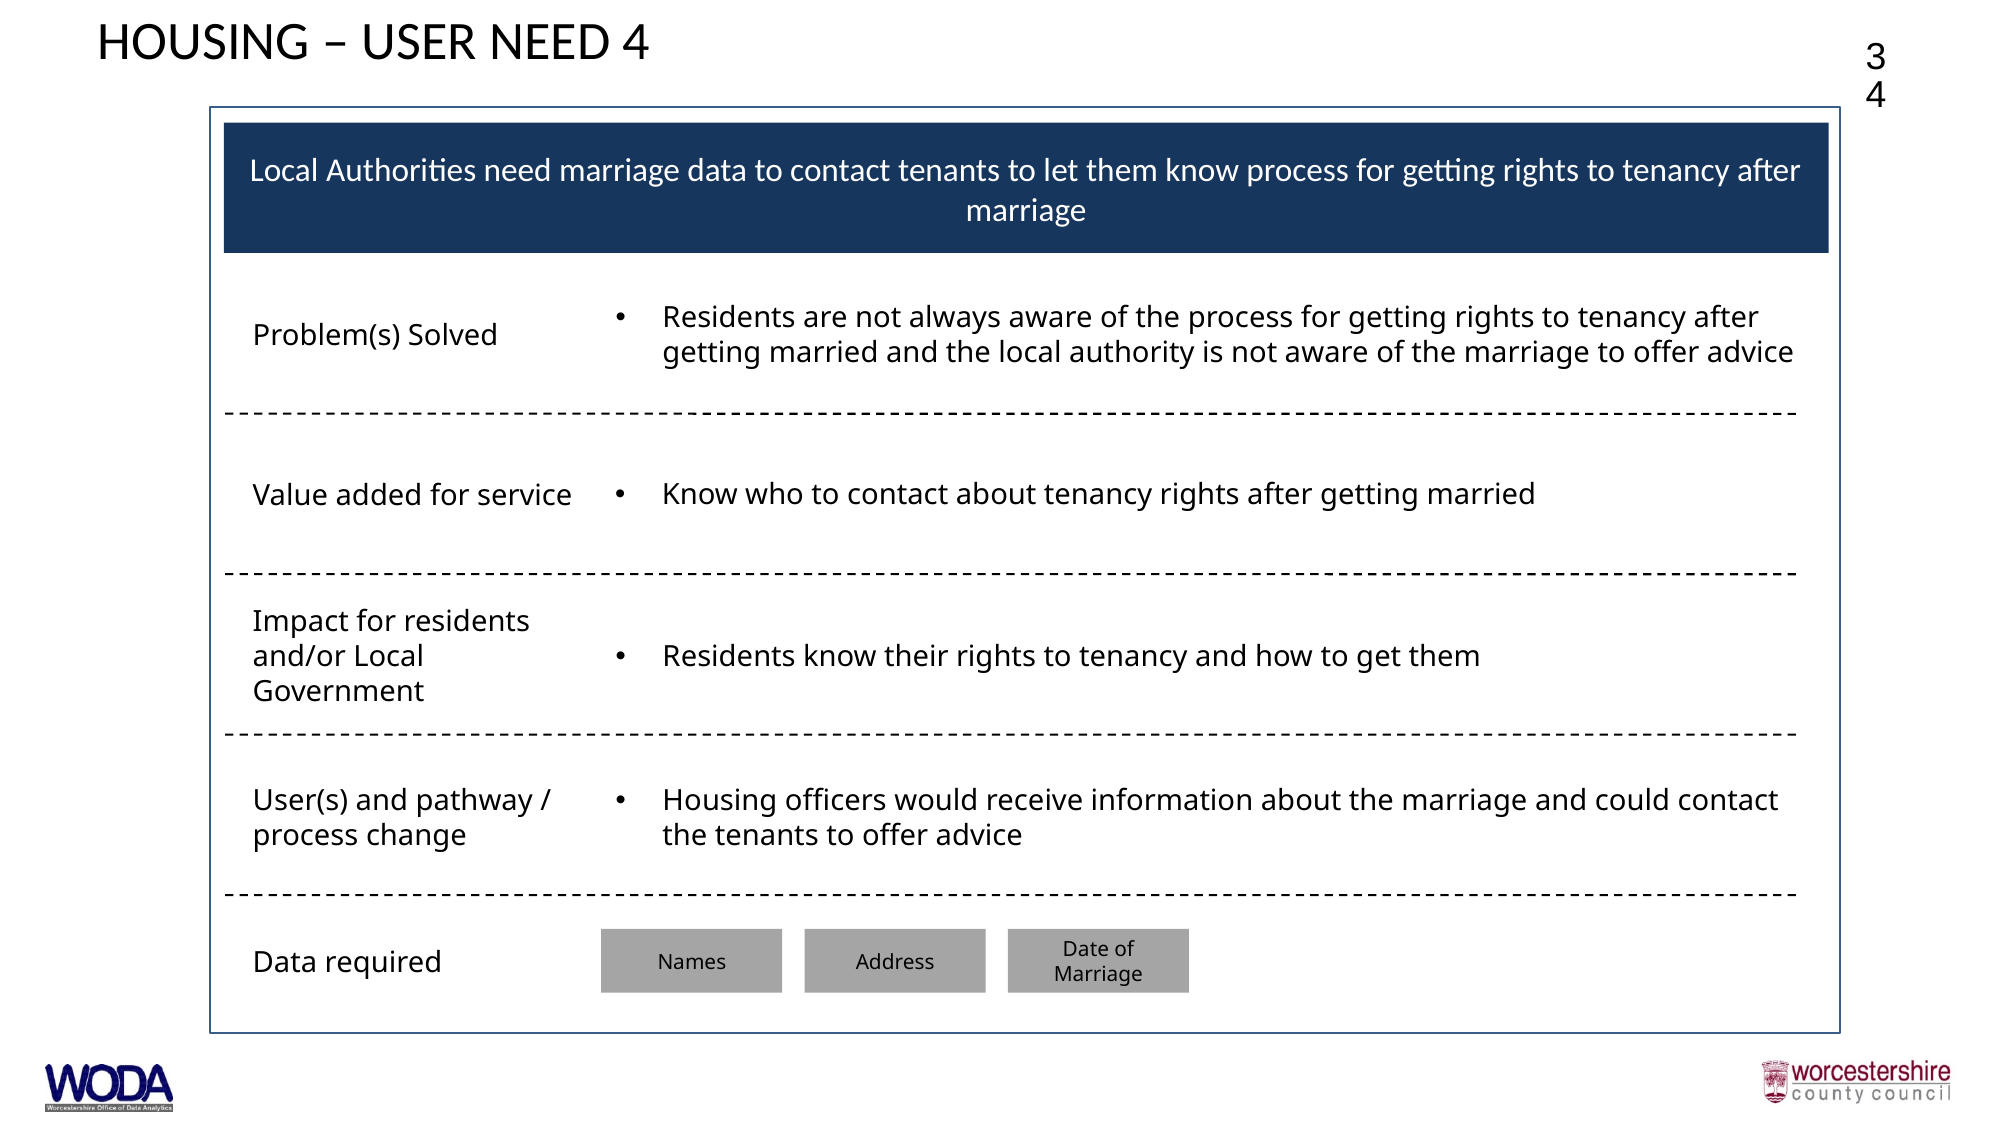

# HOUSING – USER NEED 4
Local Authorities need marriage data to contact tenants to let them know process for getting rights to tenancy after marriage
Problem(s) Solved
Residents are not always aware of the process for getting rights to tenancy after getting married and the local authority is not aware of the marriage to offer advice
Know who to contact about tenancy rights after getting married
Value added for service
Impact for residents and/or Local Government
Residents know their rights to tenancy and how to get them
User(s) and pathway / process change
Housing officers would receive information about the marriage and could contact the tenants to offer advice
Data required
Names
Address
Date of Marriage